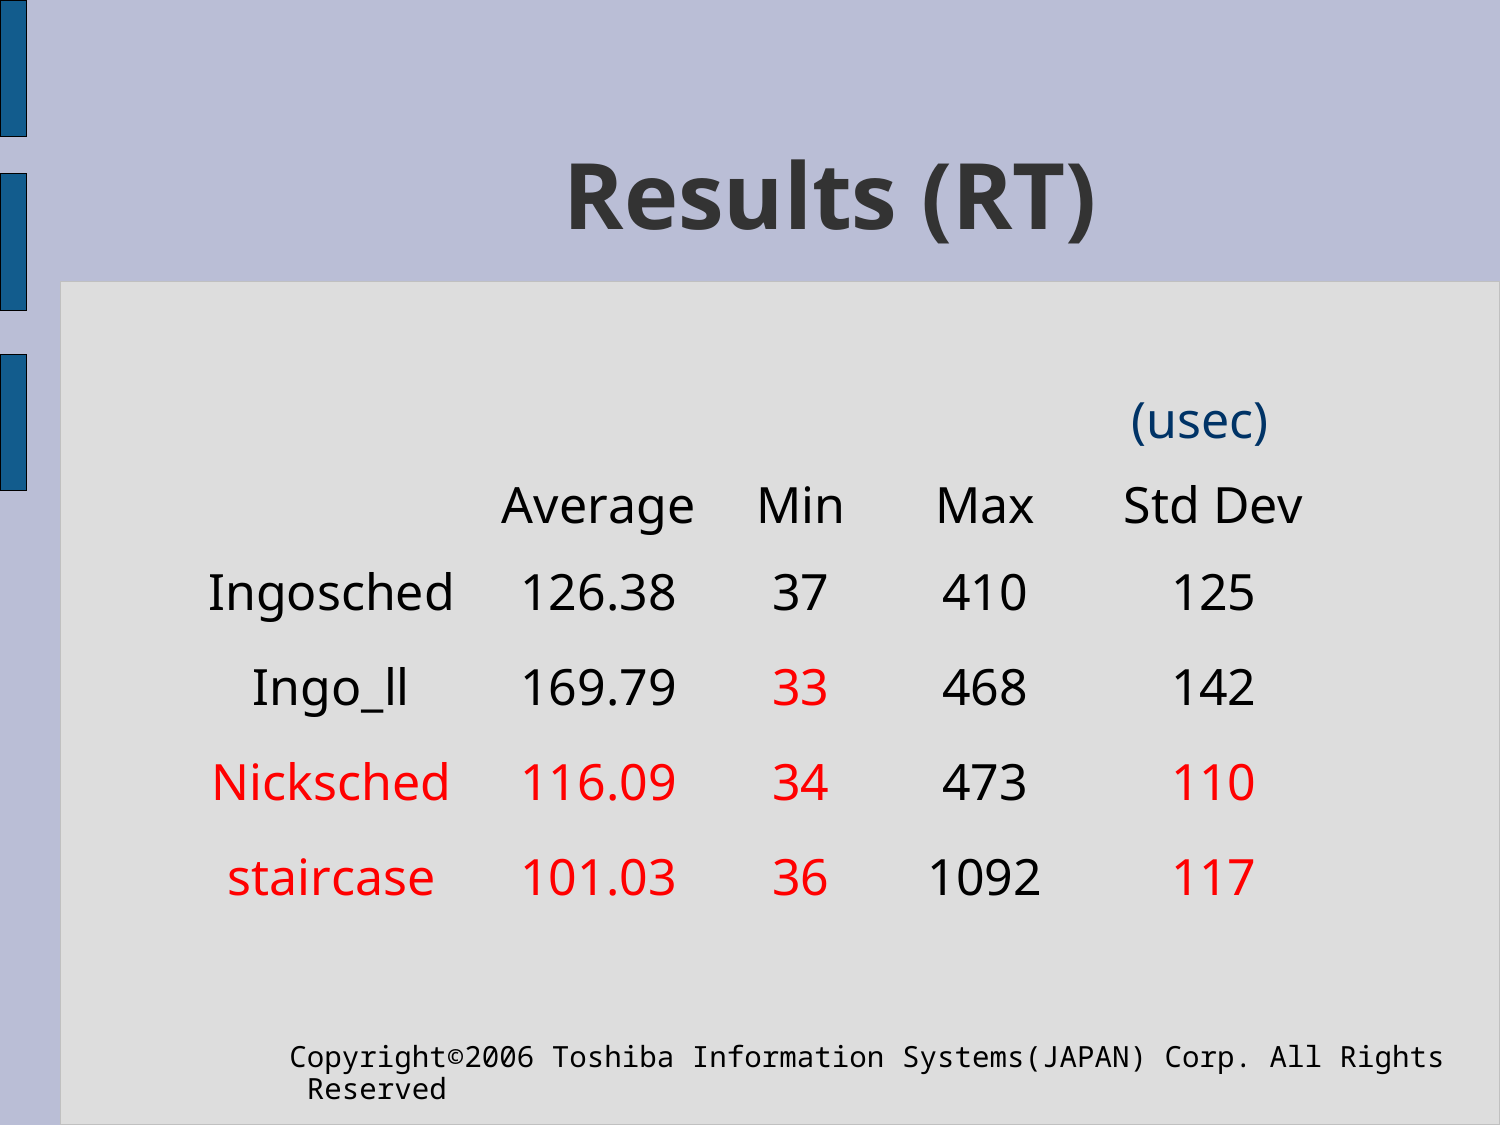

# Results (RT)
(usec)
Average
Min
Max
Std Dev
Ingosched
126.38
37
410
125
Ingo_ll
169.79
33
468
142
Nicksched
116.09
34
473
110
staircase
101.03
36
1092
117
Copyright©2006 Toshiba Information Systems(JAPAN) Corp. All Rights Reserved